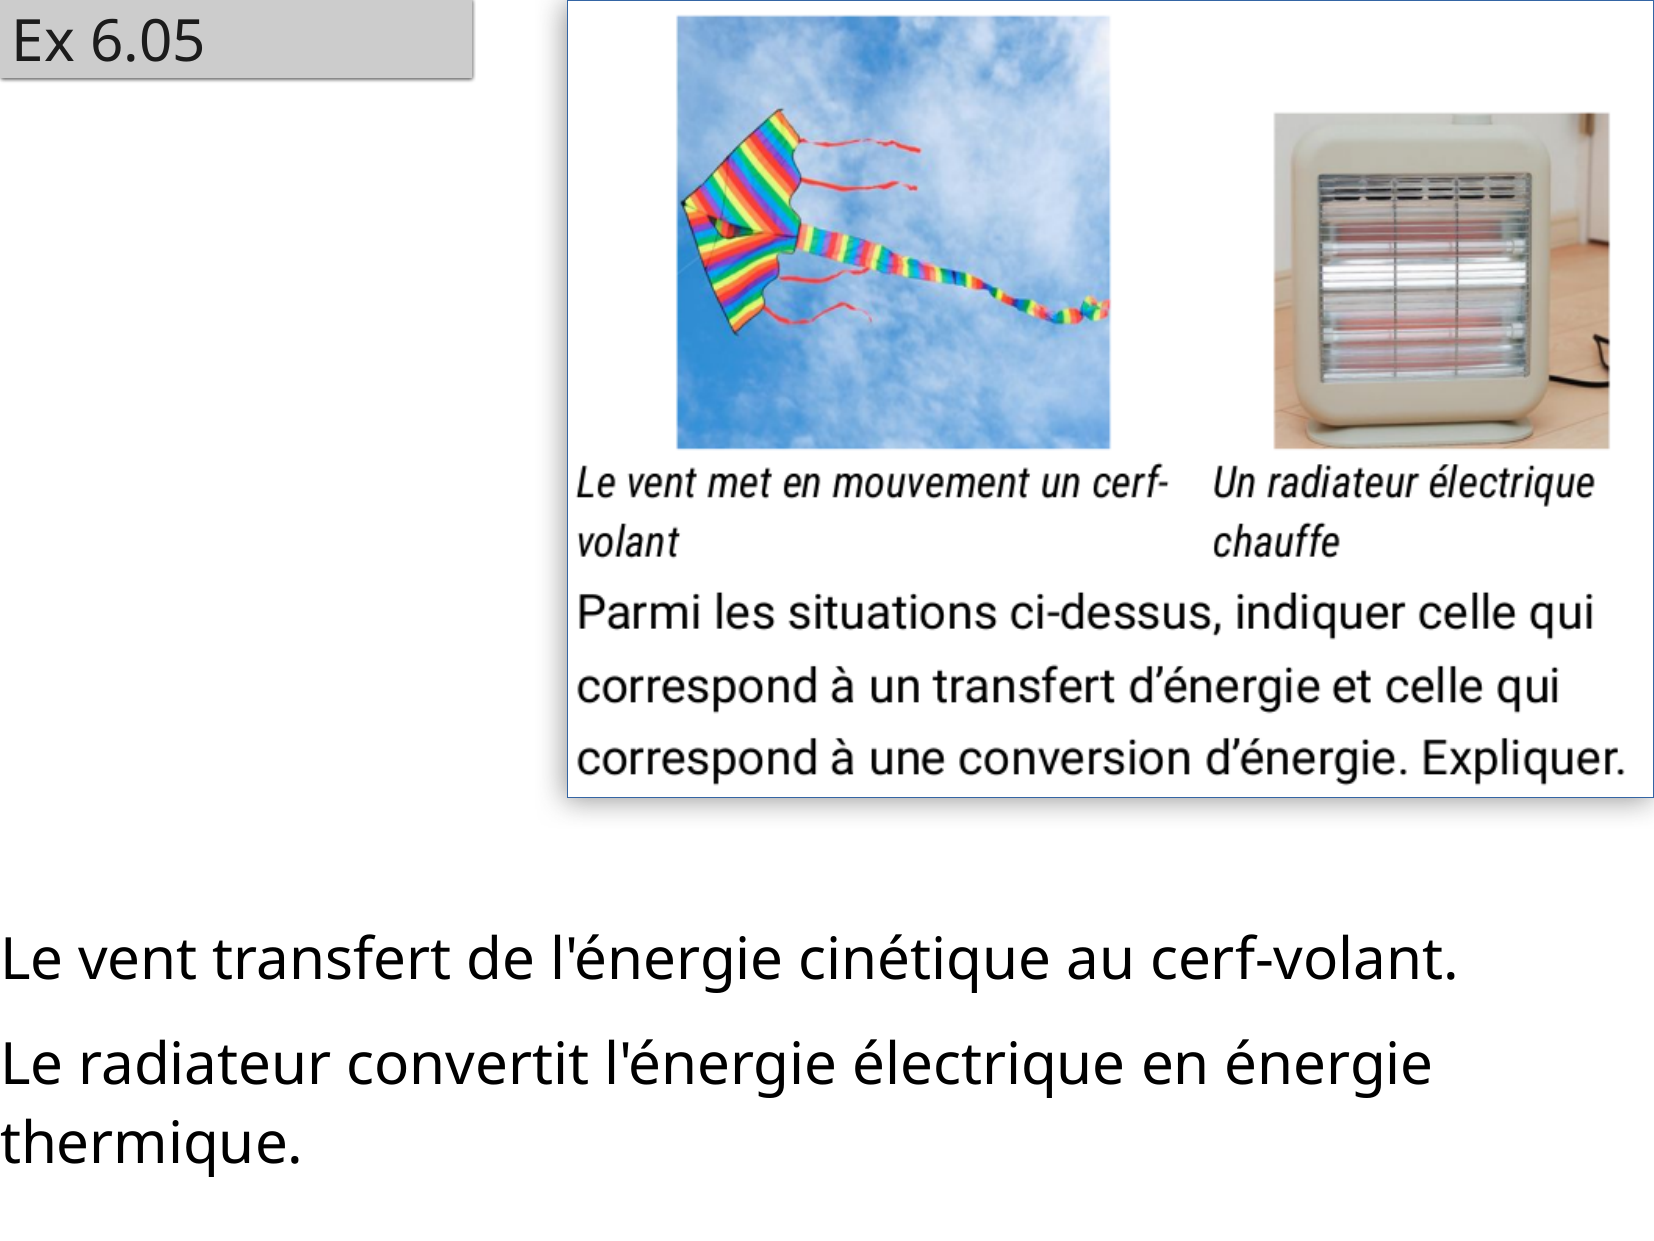

# Ex 6.05
Le vent transfert de l'énergie cinétique au cerf-volant.
Le radiateur convertit l'énergie électrique en énergie thermique.